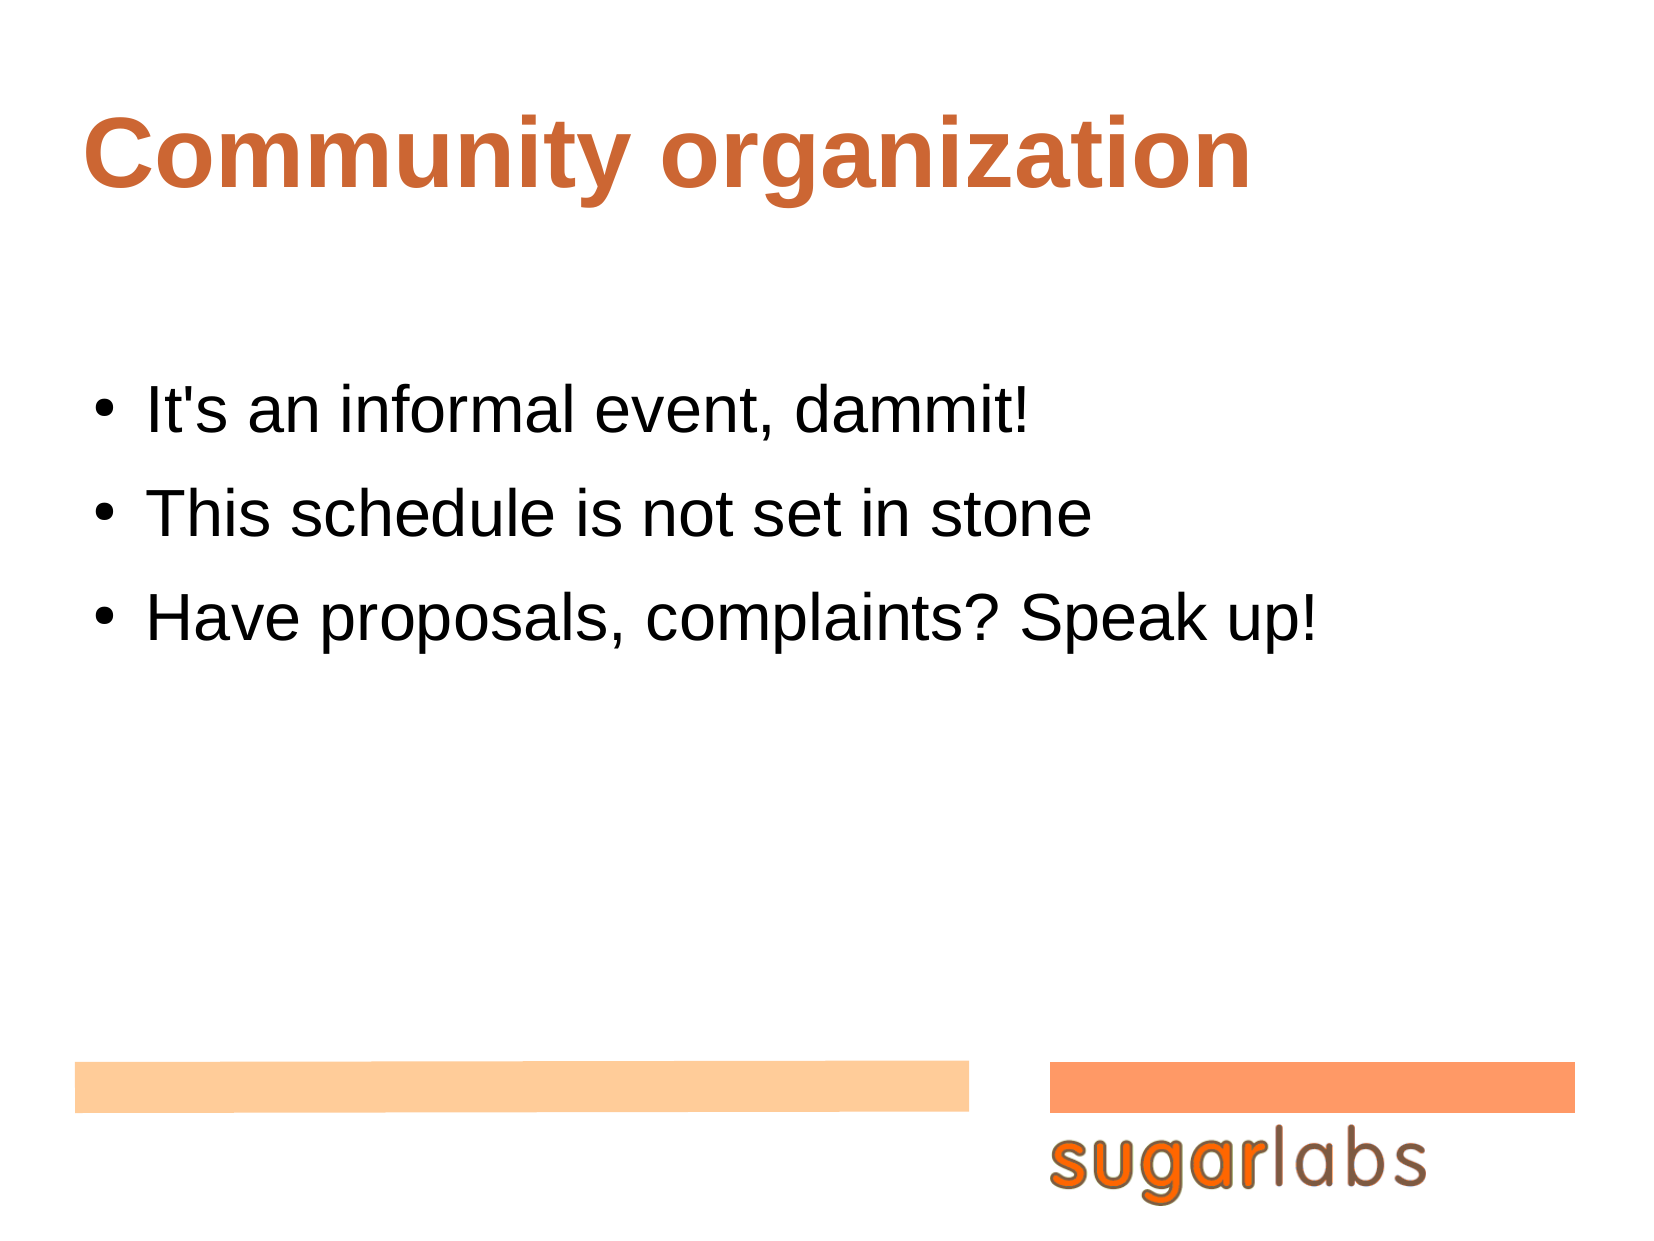

# Community organization
It's an informal event, dammit!
This schedule is not set in stone
Have proposals, complaints? Speak up!